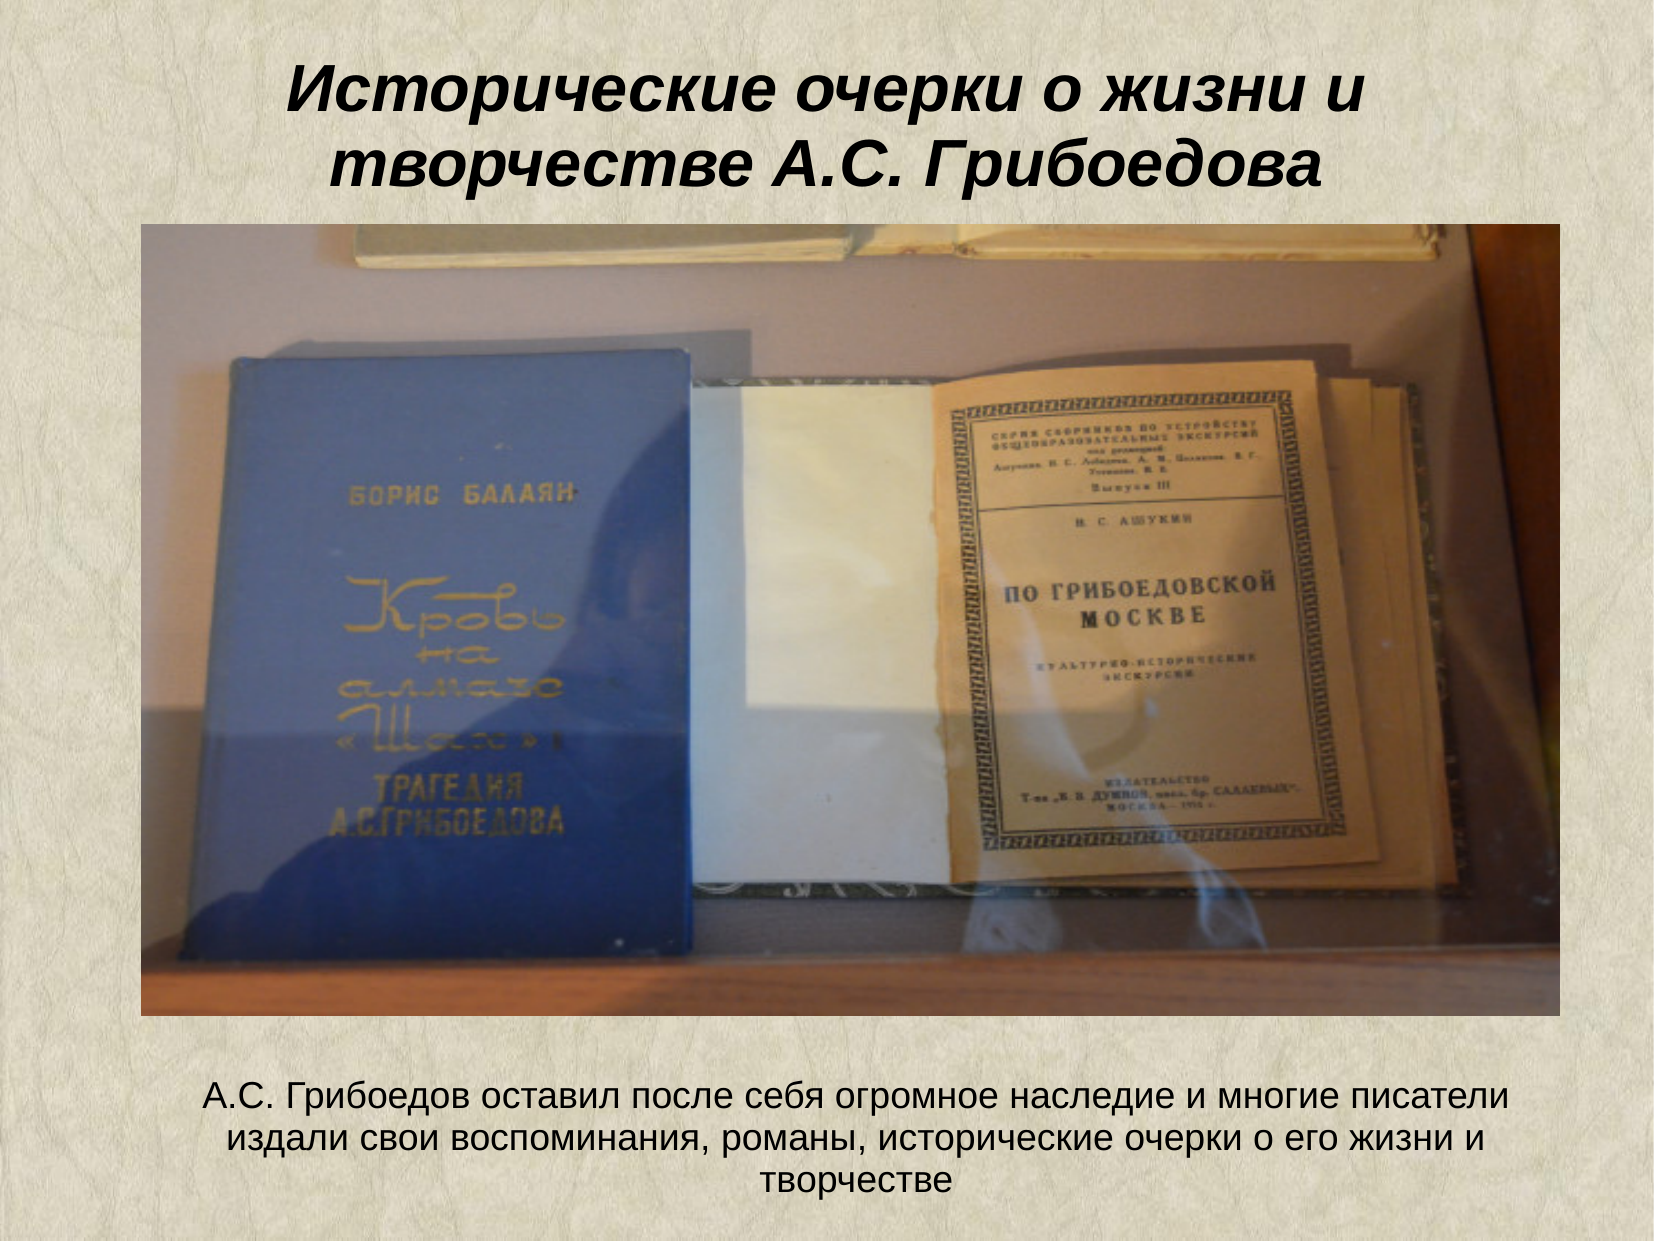

# Исторические очерки о жизни и творчестве А.С. Грибоедова
А.С. Грибоедов оставил после себя огромное наследие и многие писатели издали свои воспоминания, романы, исторические очерки о его жизни и творчестве